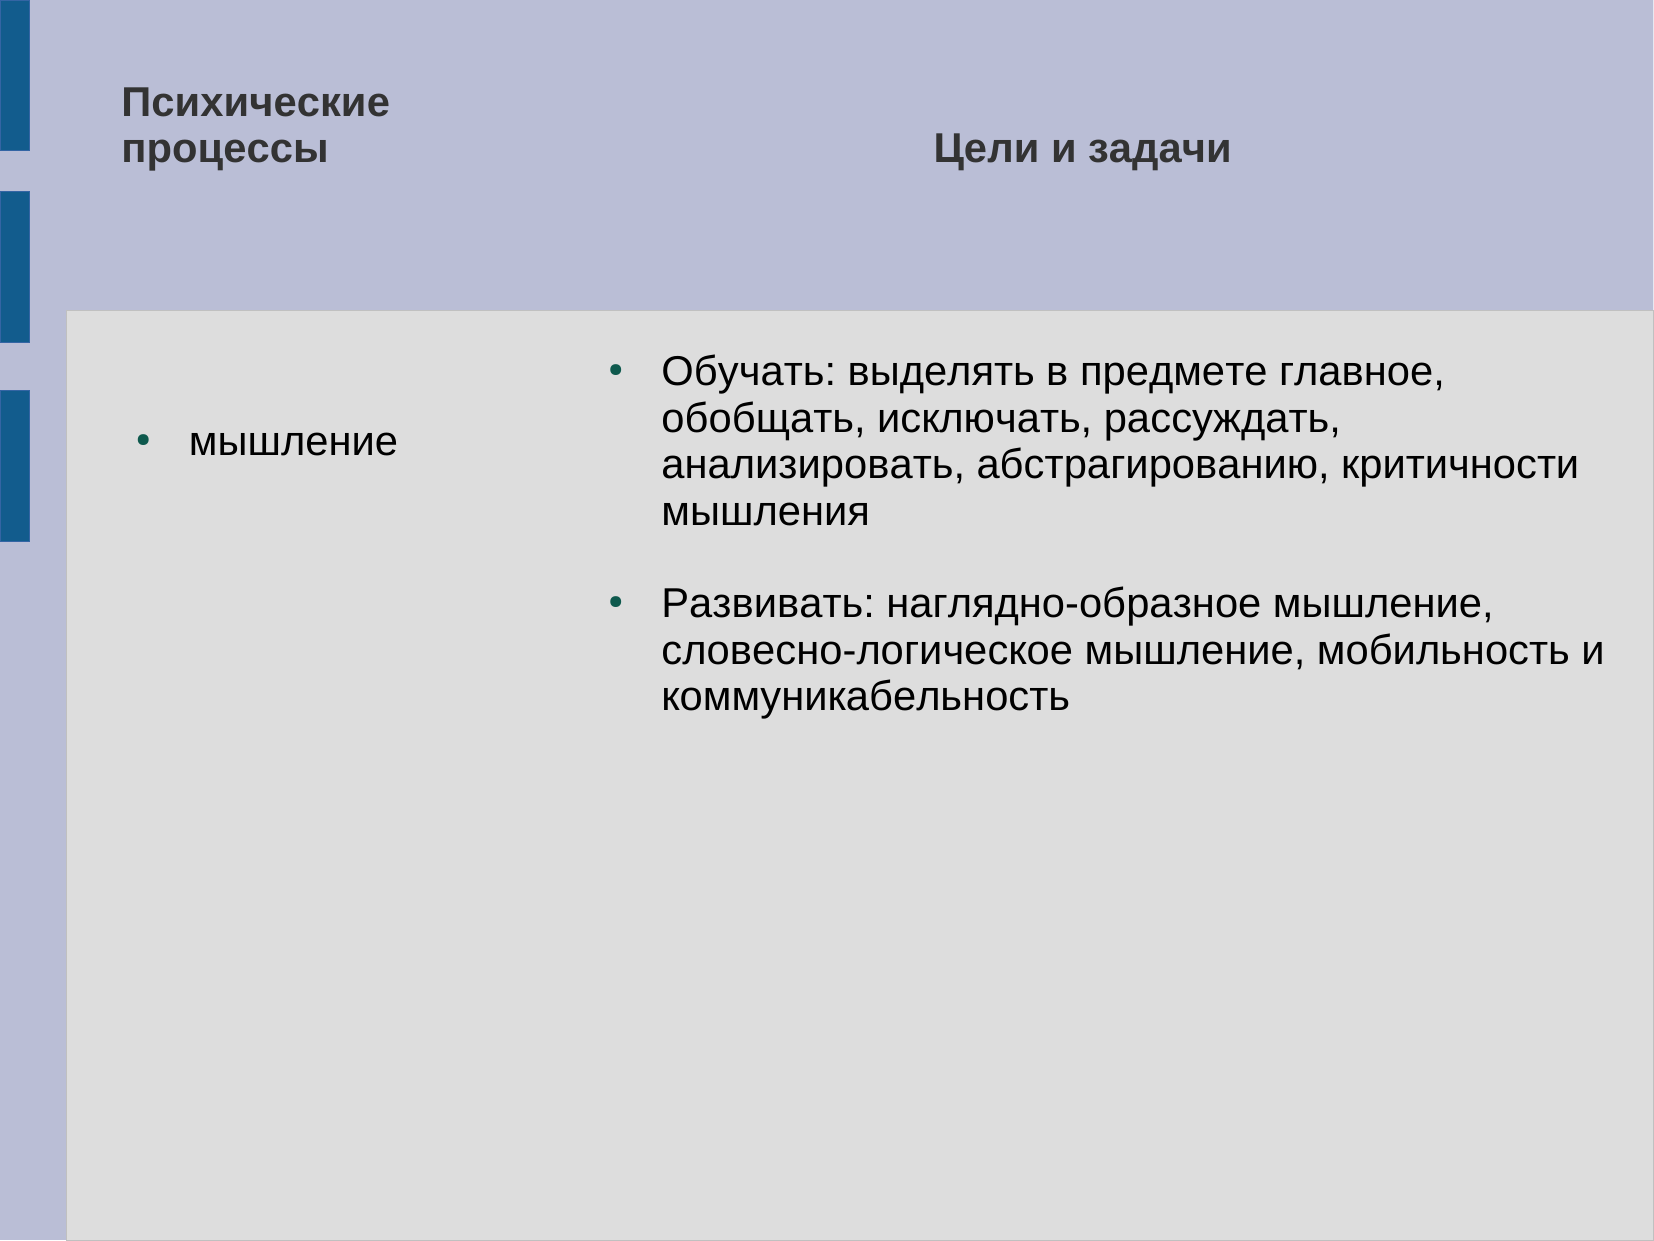

# Психические процессы									Цели и задачи
мышление
Обучать: выделять в предмете главное, обобщать, исключать, рассуждать, анализировать, абстрагированию, критичности мышления
Развивать: наглядно-образное мышление, словесно-логическое мышление, мобильность и коммуникабельность